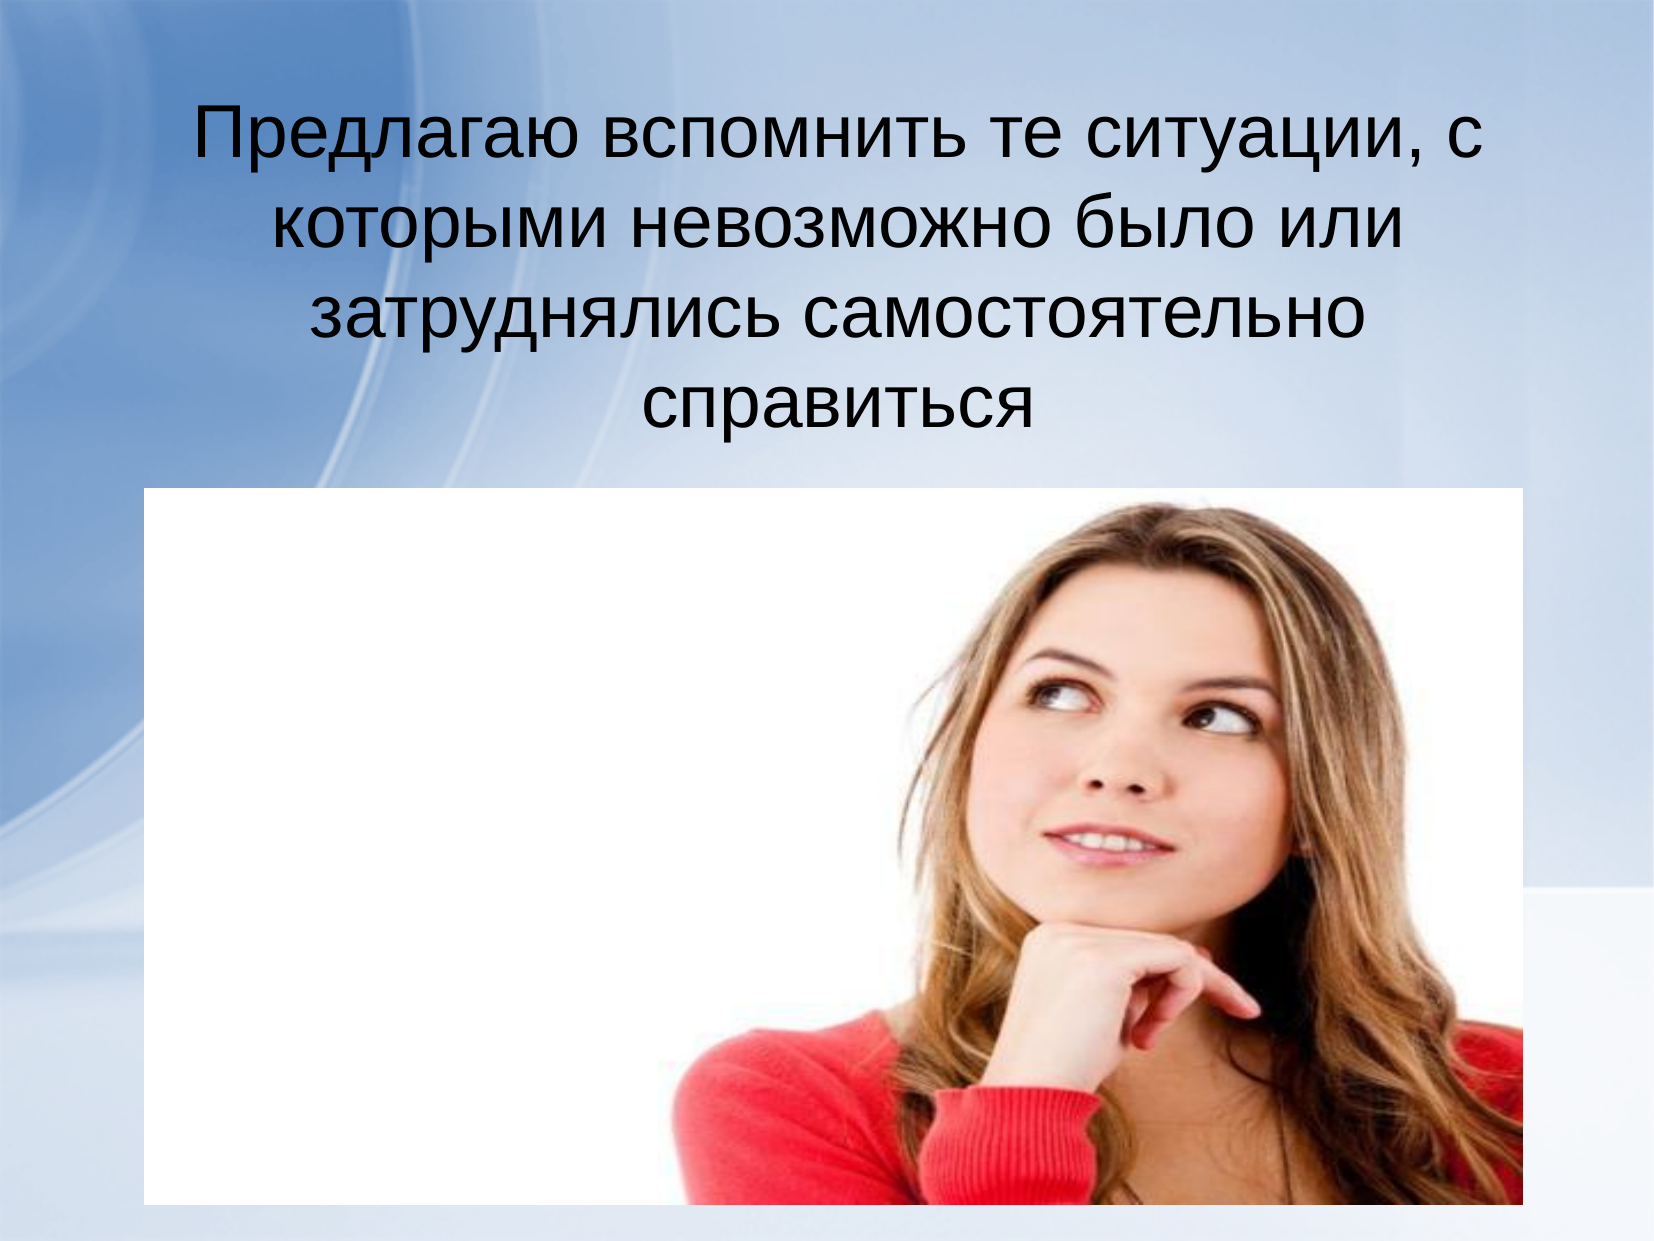

# Предлагаю вспомнить те ситуации, с которыми невозможно было или затруднялись самостоятельно справиться